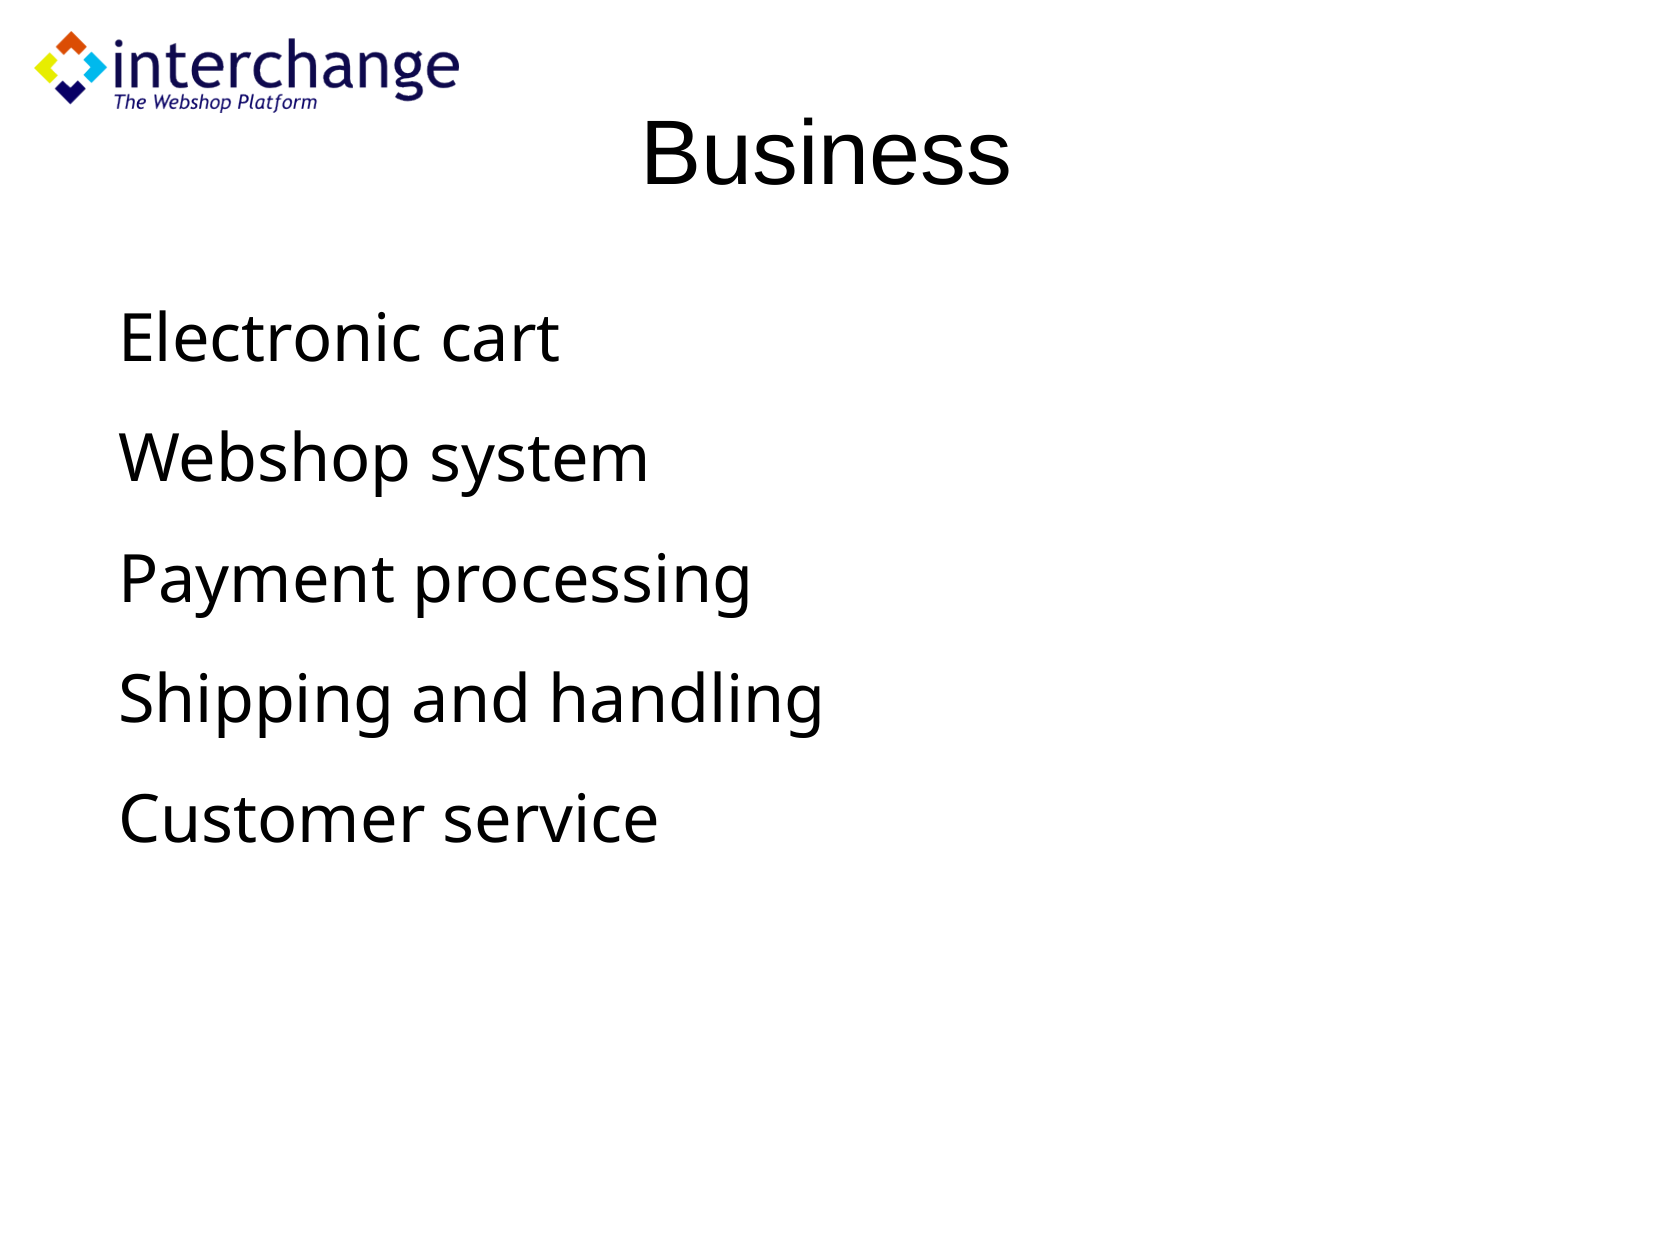

Business
# Electronic cart
Webshop system
Payment processing
Shipping and handling
Customer service